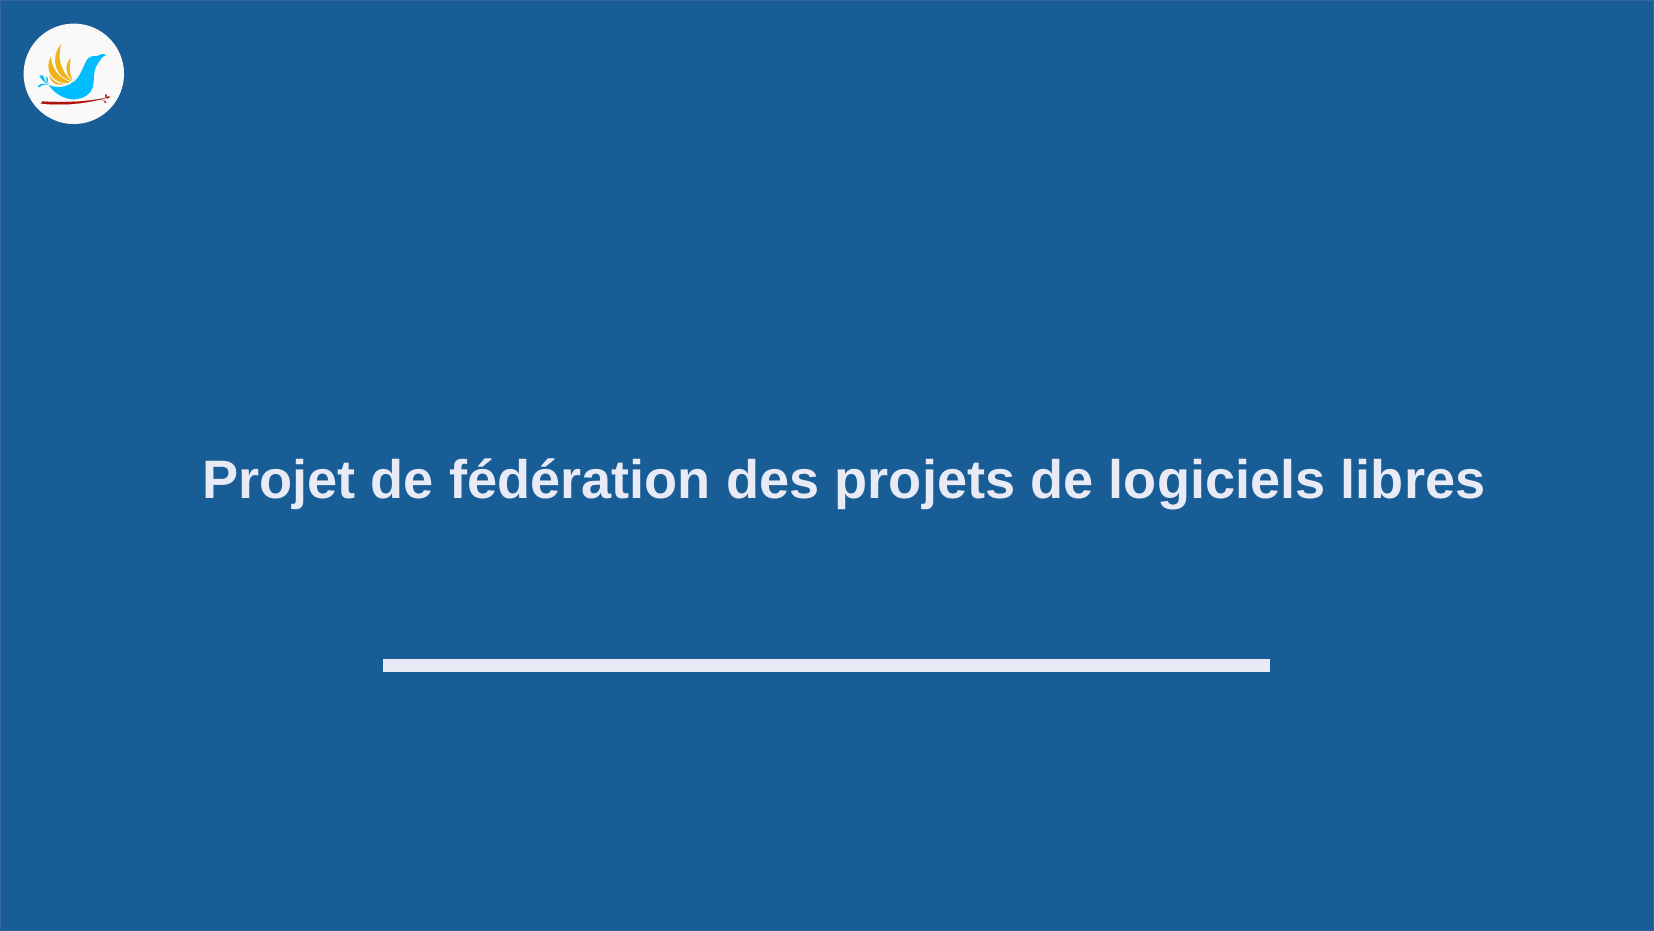

Projet de fédération des projets de logiciels libres